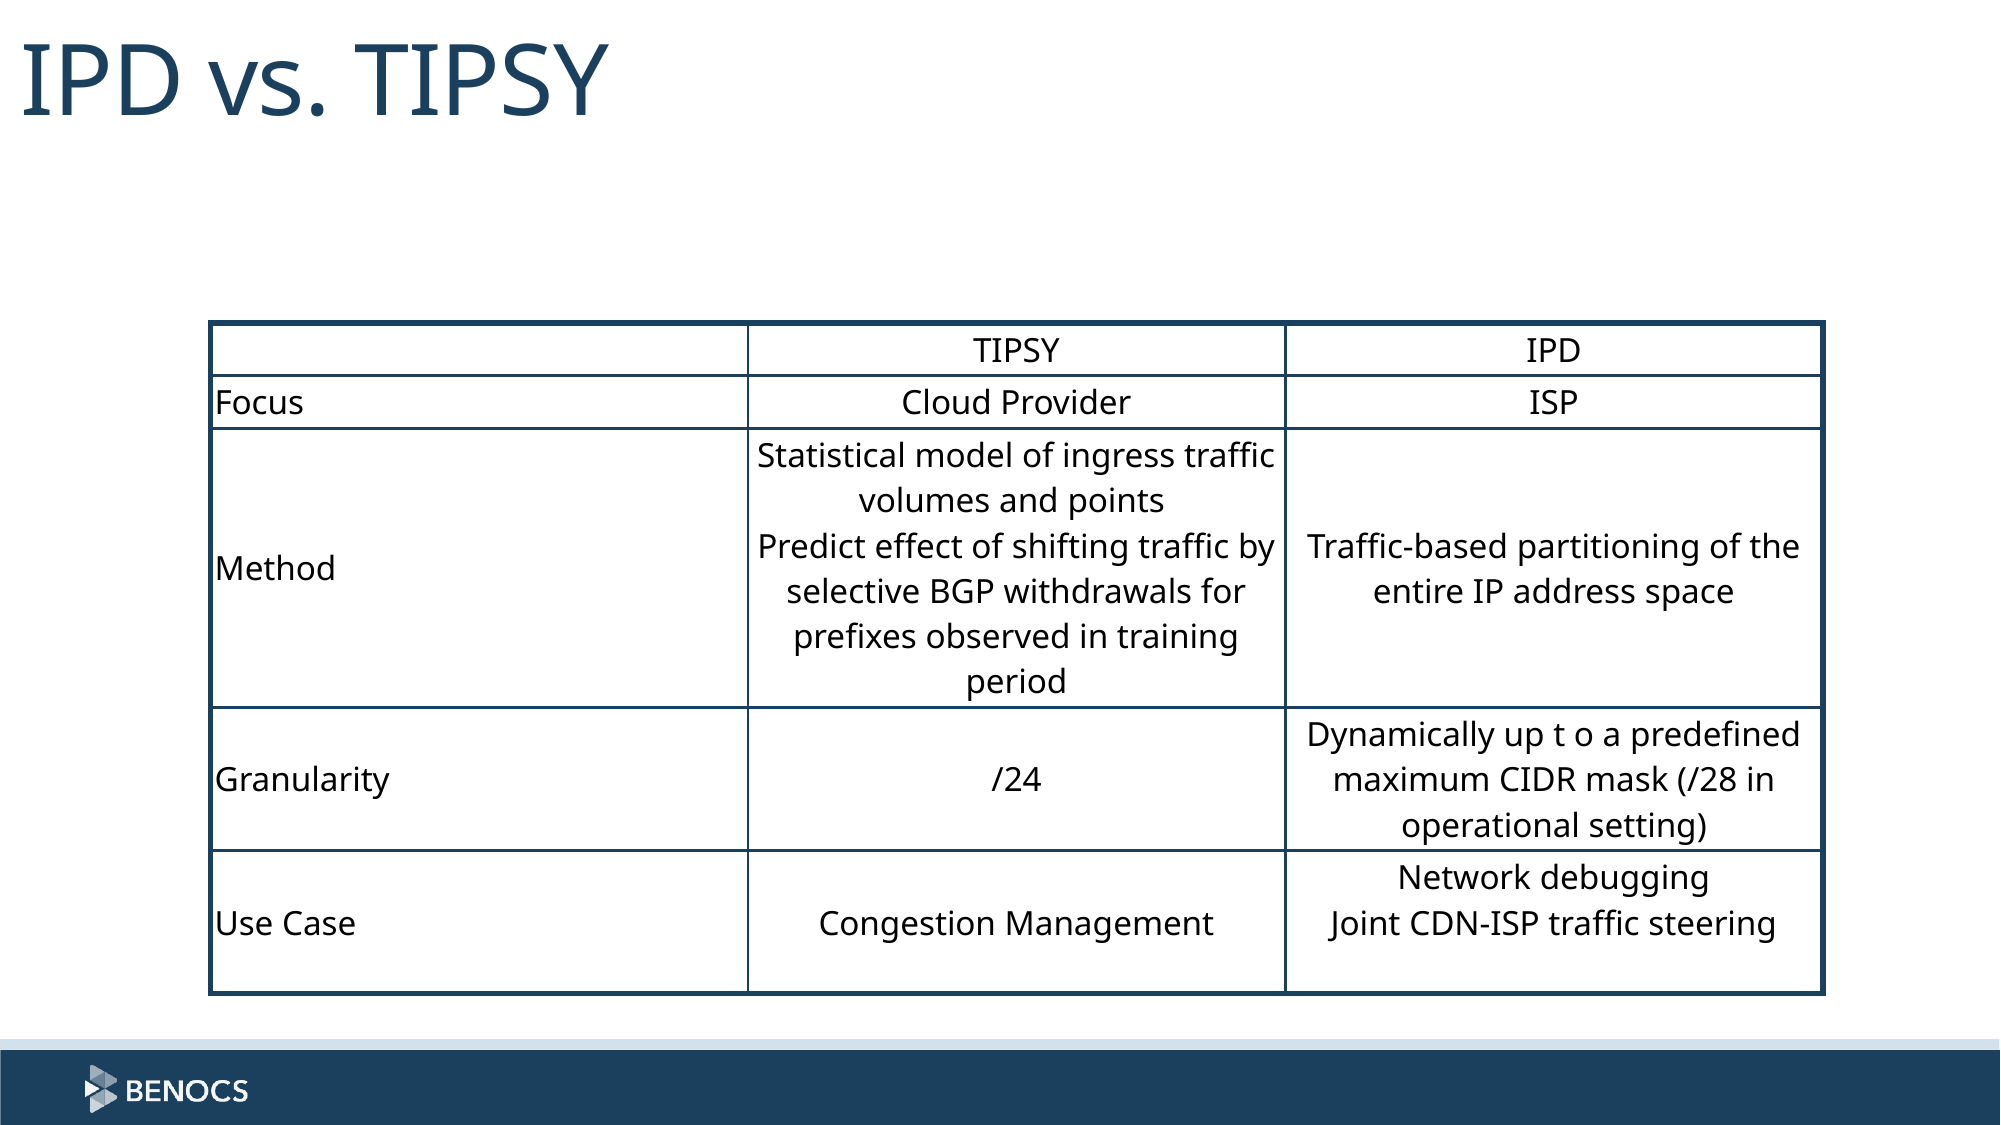

# IPD vs. TIPSY
| | TIPSY | IPD |
| --- | --- | --- |
| Focus | Cloud Provider | ISP |
| Method | Statistical model of ingress traffic volumes and points Predict effect of shifting traffic by selective BGP withdrawals for prefixes observed in training period | Traffic-based partitioning of the entire IP address space |
| Granularity | /24 | Dynamically up t o a predefined maximum CIDR mask (/28 in operational setting) |
| Use Case | Congestion Management | Network debugging Joint CDN-ISP traffic steering |